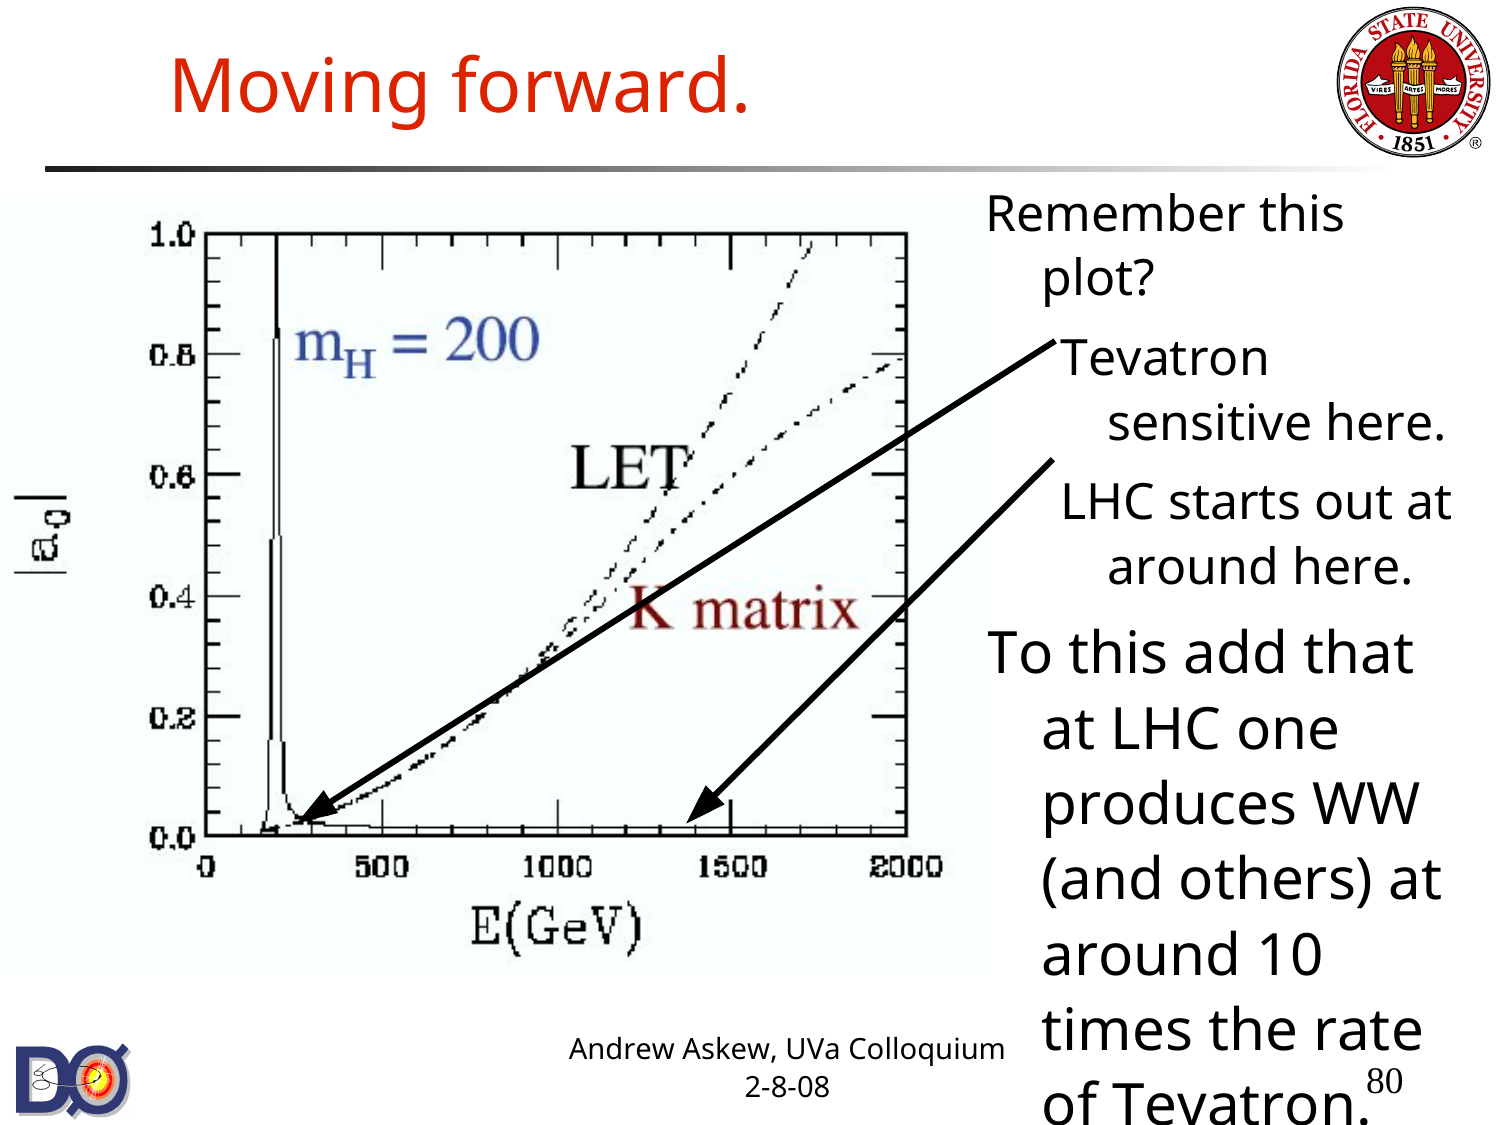

# Moving forward.
Remember this plot?
Tevatron sensitive here.
LHC starts out at around here.
To this add that at LHC one produces WW (and others) at around 10 times the rate of Tevatron.